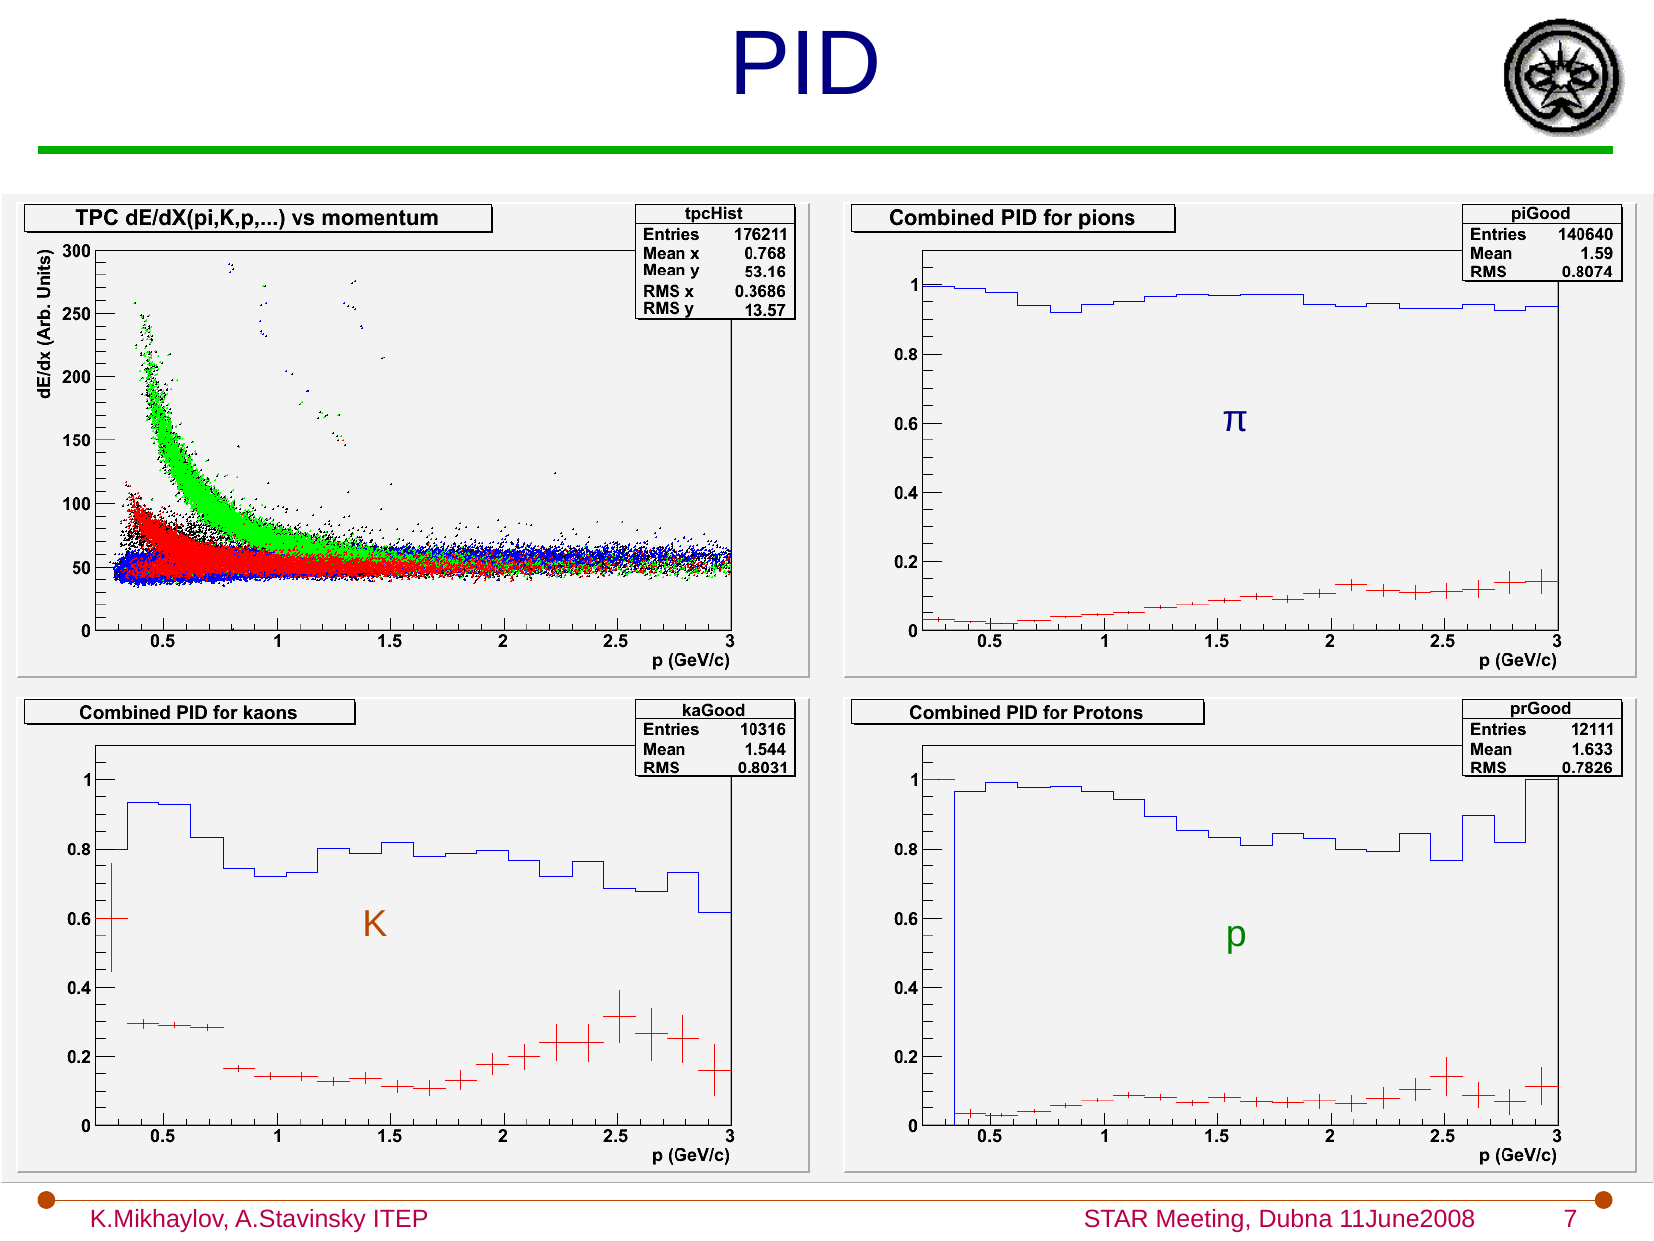

# PID
π
K
p
K.Mikhaylov,A.Stavinsky ITEP Alice Week, CERN 31March2008
K.Mikhaylov, A.Stavinsky ITEP STAR Meeting, Dubna 11June2008